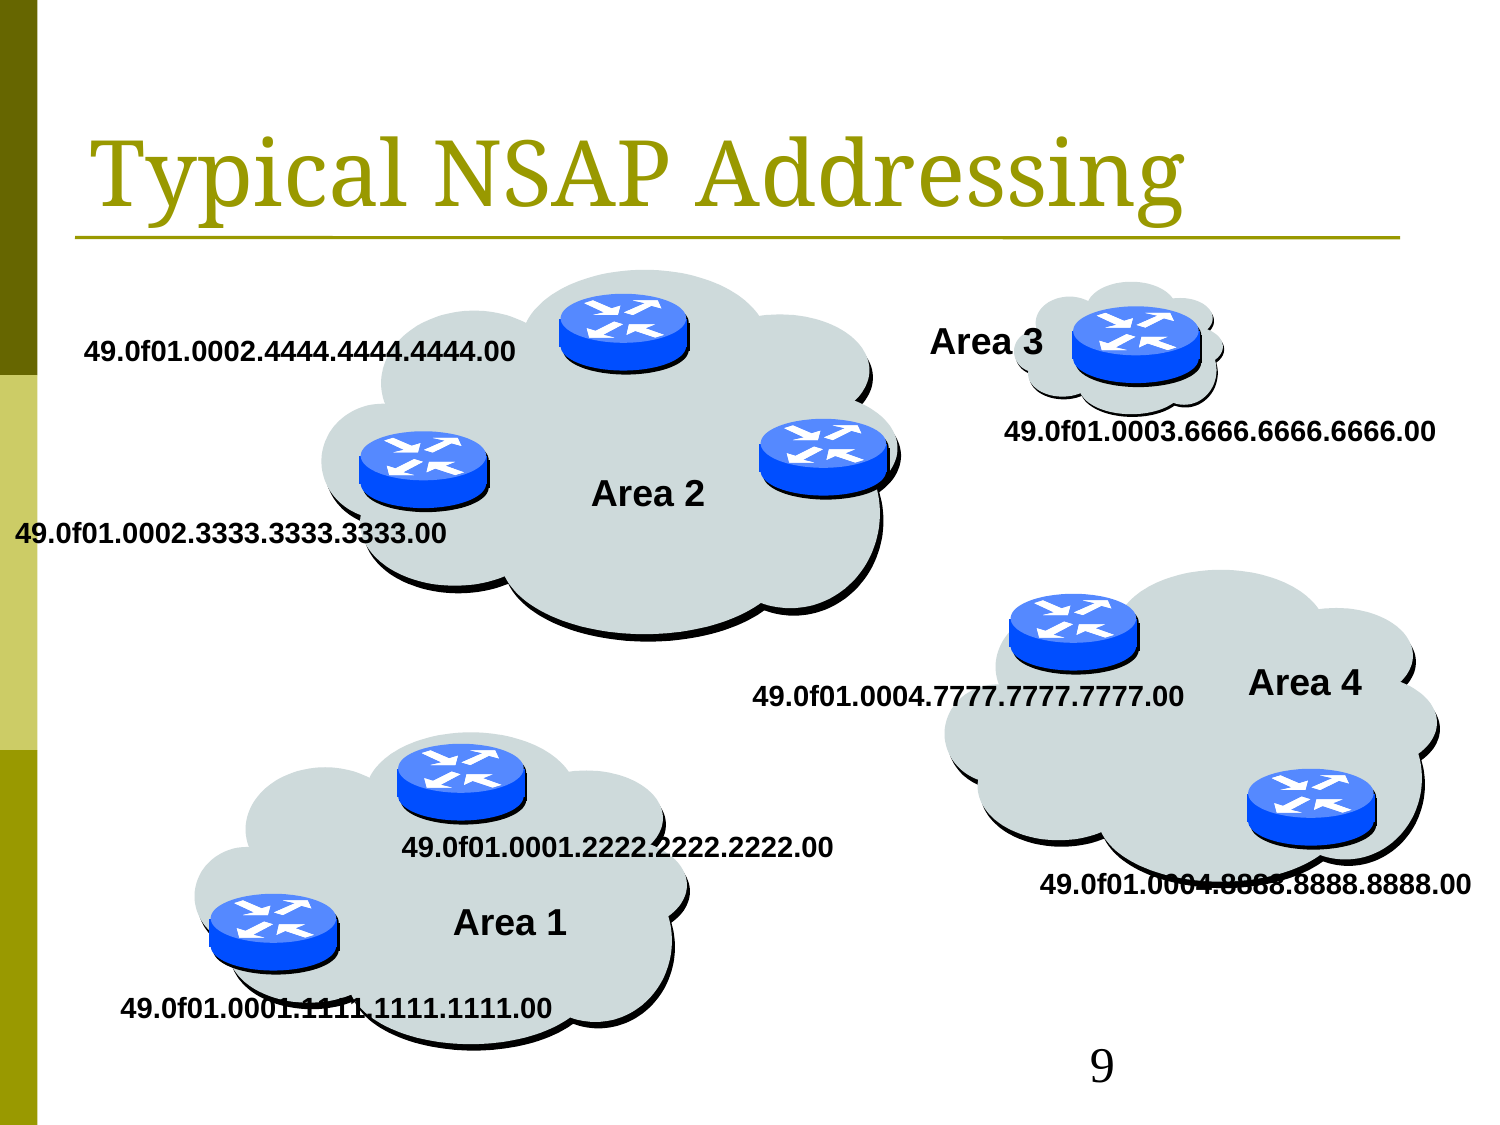

# Typical NSAP Addressing
Area 3
49.0f01.0002.4444.4444.4444.00
49.0f01.0003.6666.6666.6666.00
Area 2
49.0f01.0002.3333.3333.3333.00
Area 4
49.0f01.0004.7777.7777.7777.00
49.0f01.0001.2222.2222.2222.00
49.0f01.0004.8888.8888.8888.00
Area 1
49.0f01.0001.1111.1111.1111.00